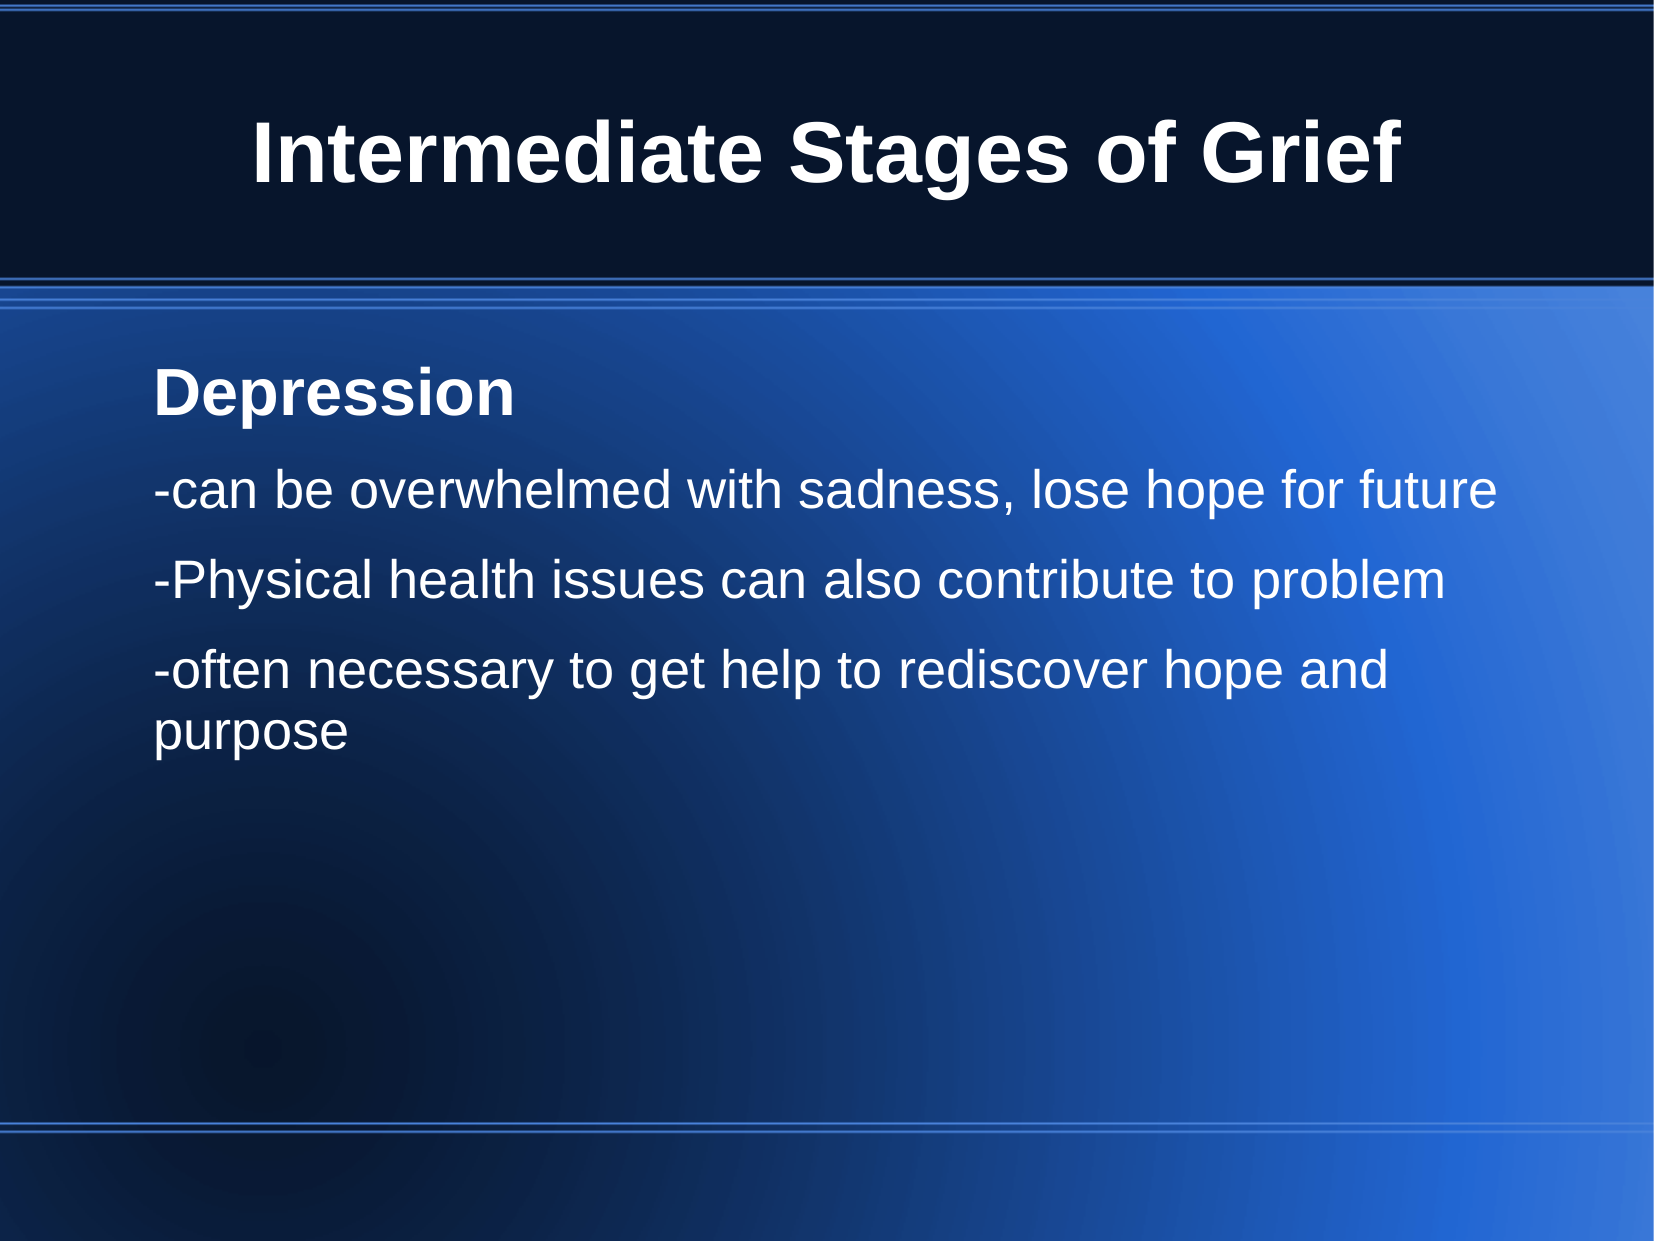

# Intermediate Stages of Grief
Depression
-can be overwhelmed with sadness, lose hope for future
-Physical health issues can also contribute to problem
-often necessary to get help to rediscover hope and purpose